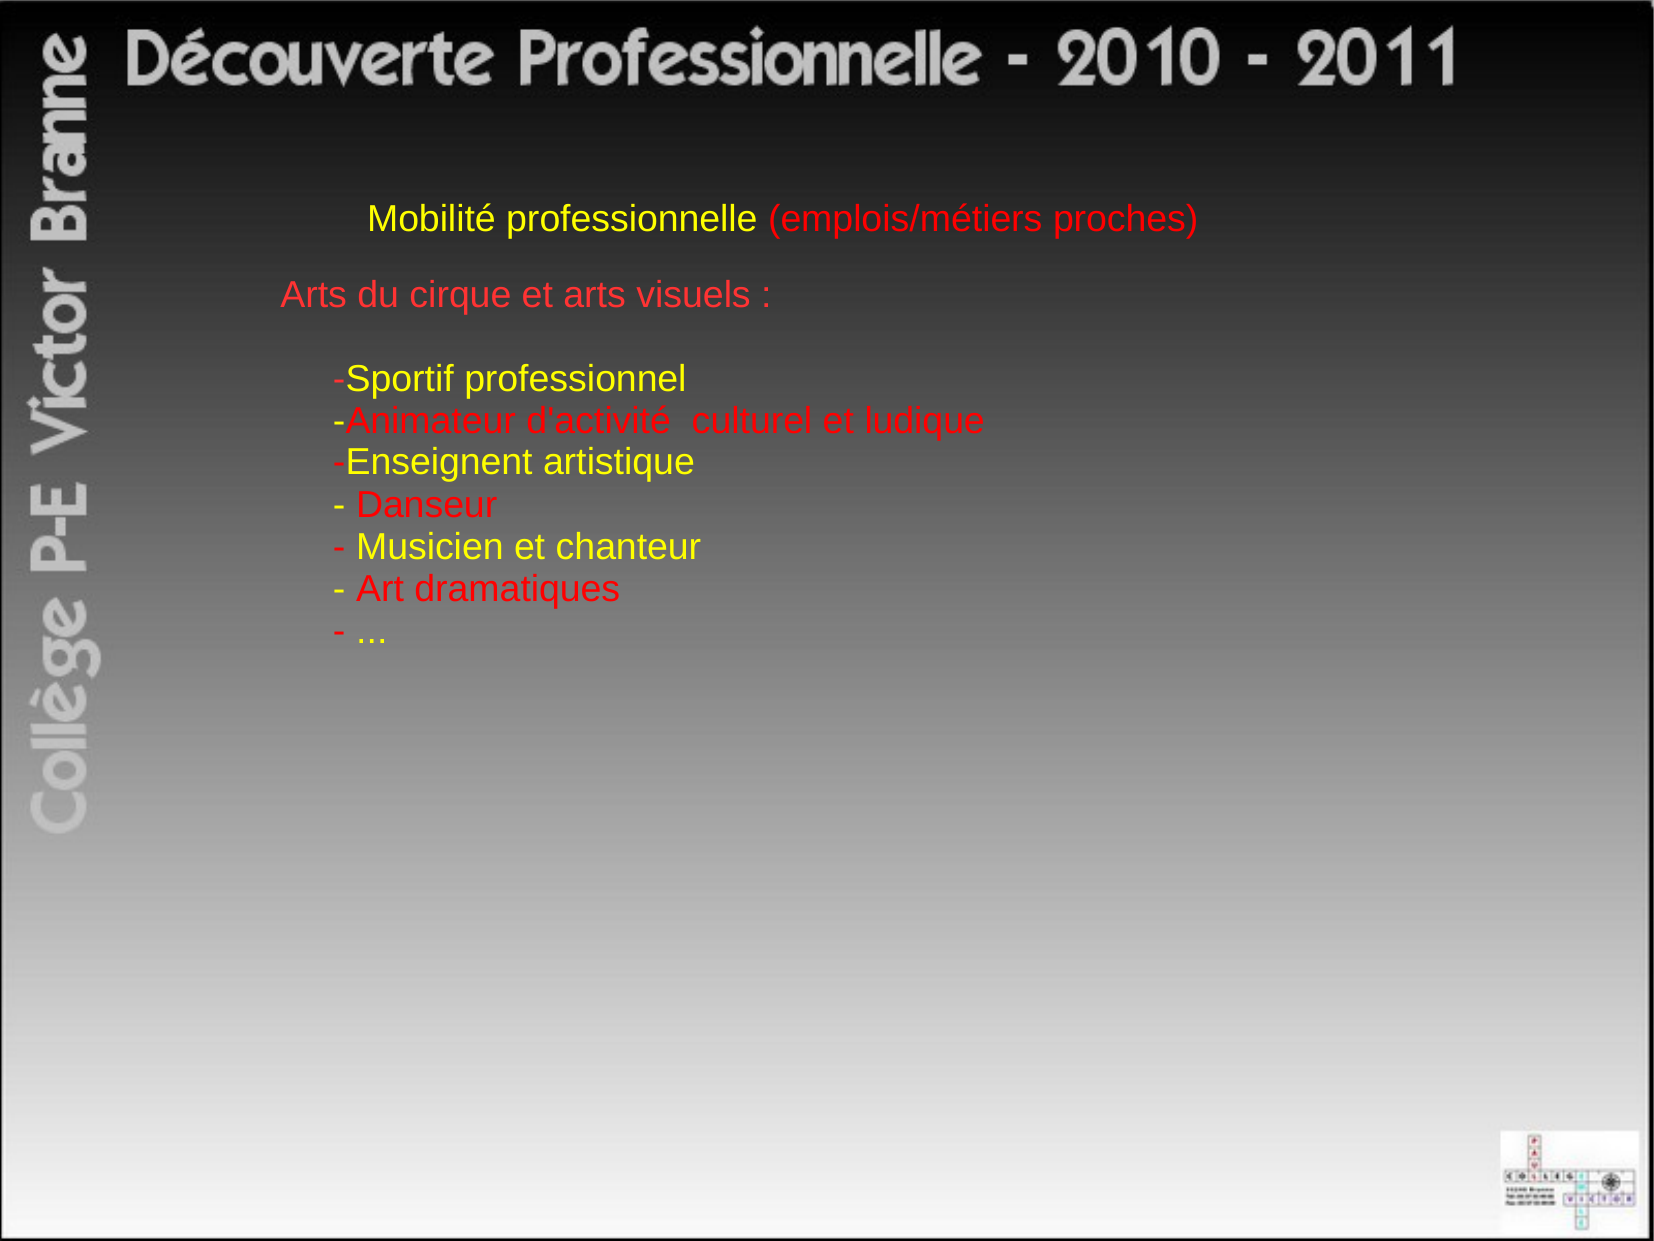

Mobilité professionnelle (emplois/métiers proches)
Arts du cirque et arts visuels :
 -Sportif professionnel
 -Animateur d'activité culturel et ludique
 -Enseignent artistique
 - Danseur
 - Musicien et chanteur
 - Art dramatiques
 - ...